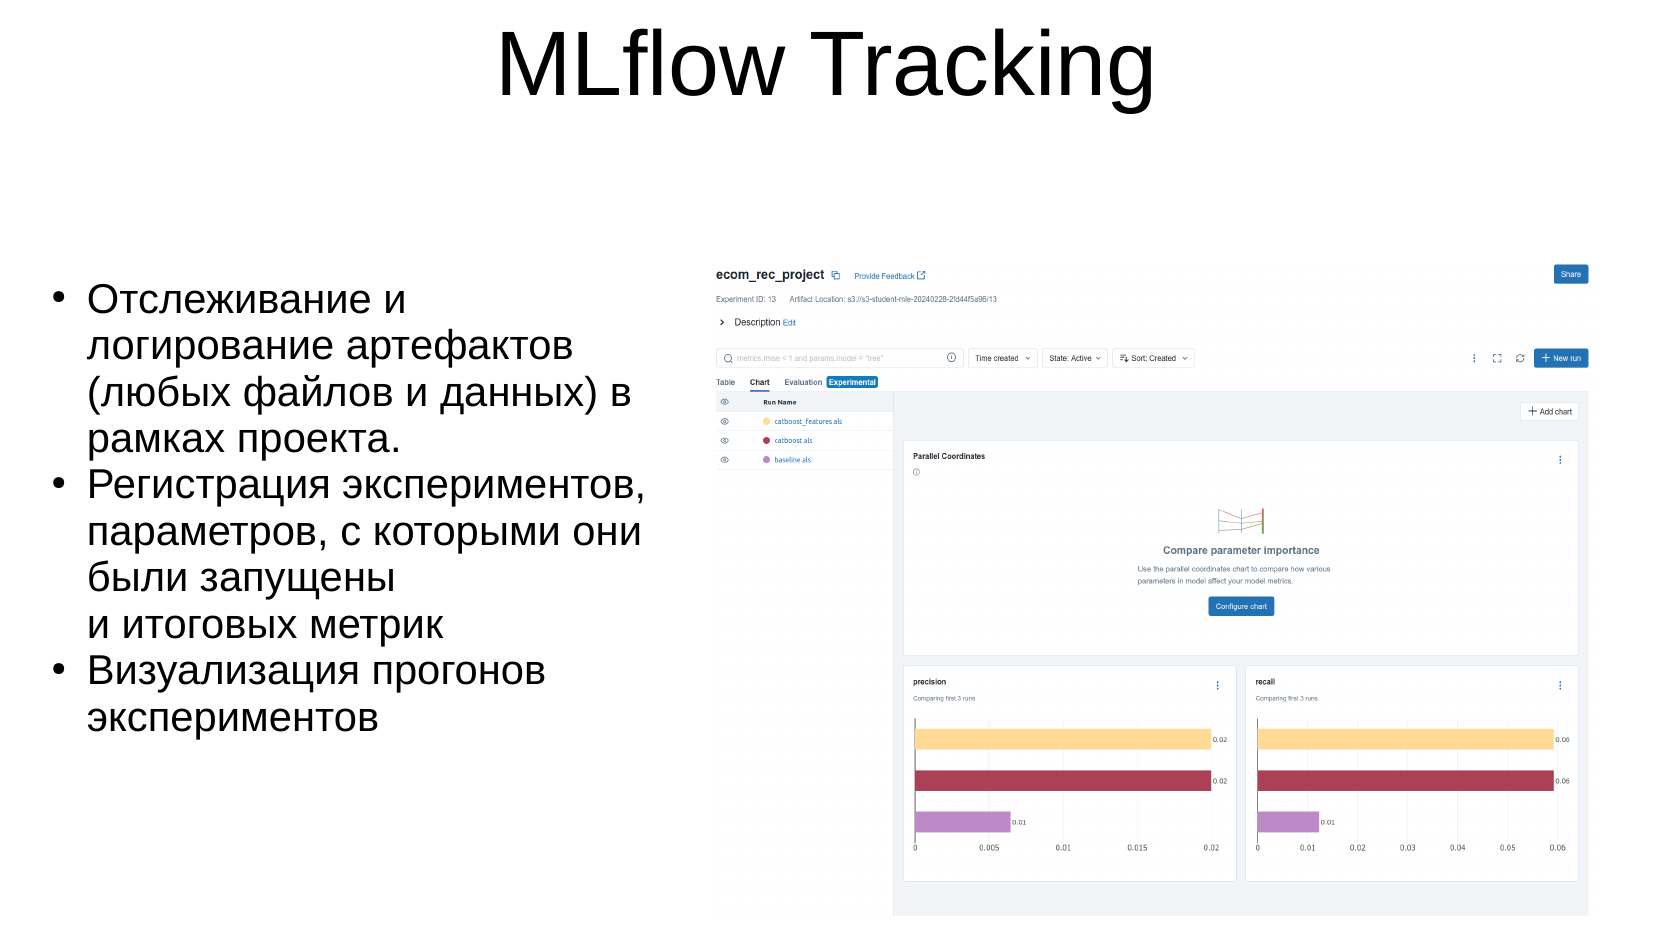

# MLflow Tracking
Отслеживание и логирование артефактов (любых файлов и данных) в рамках проекта.
Регистрация экспериментов, параметров, с которыми они были запущены
и итоговых метрик
Визуализация прогонов экспериментов